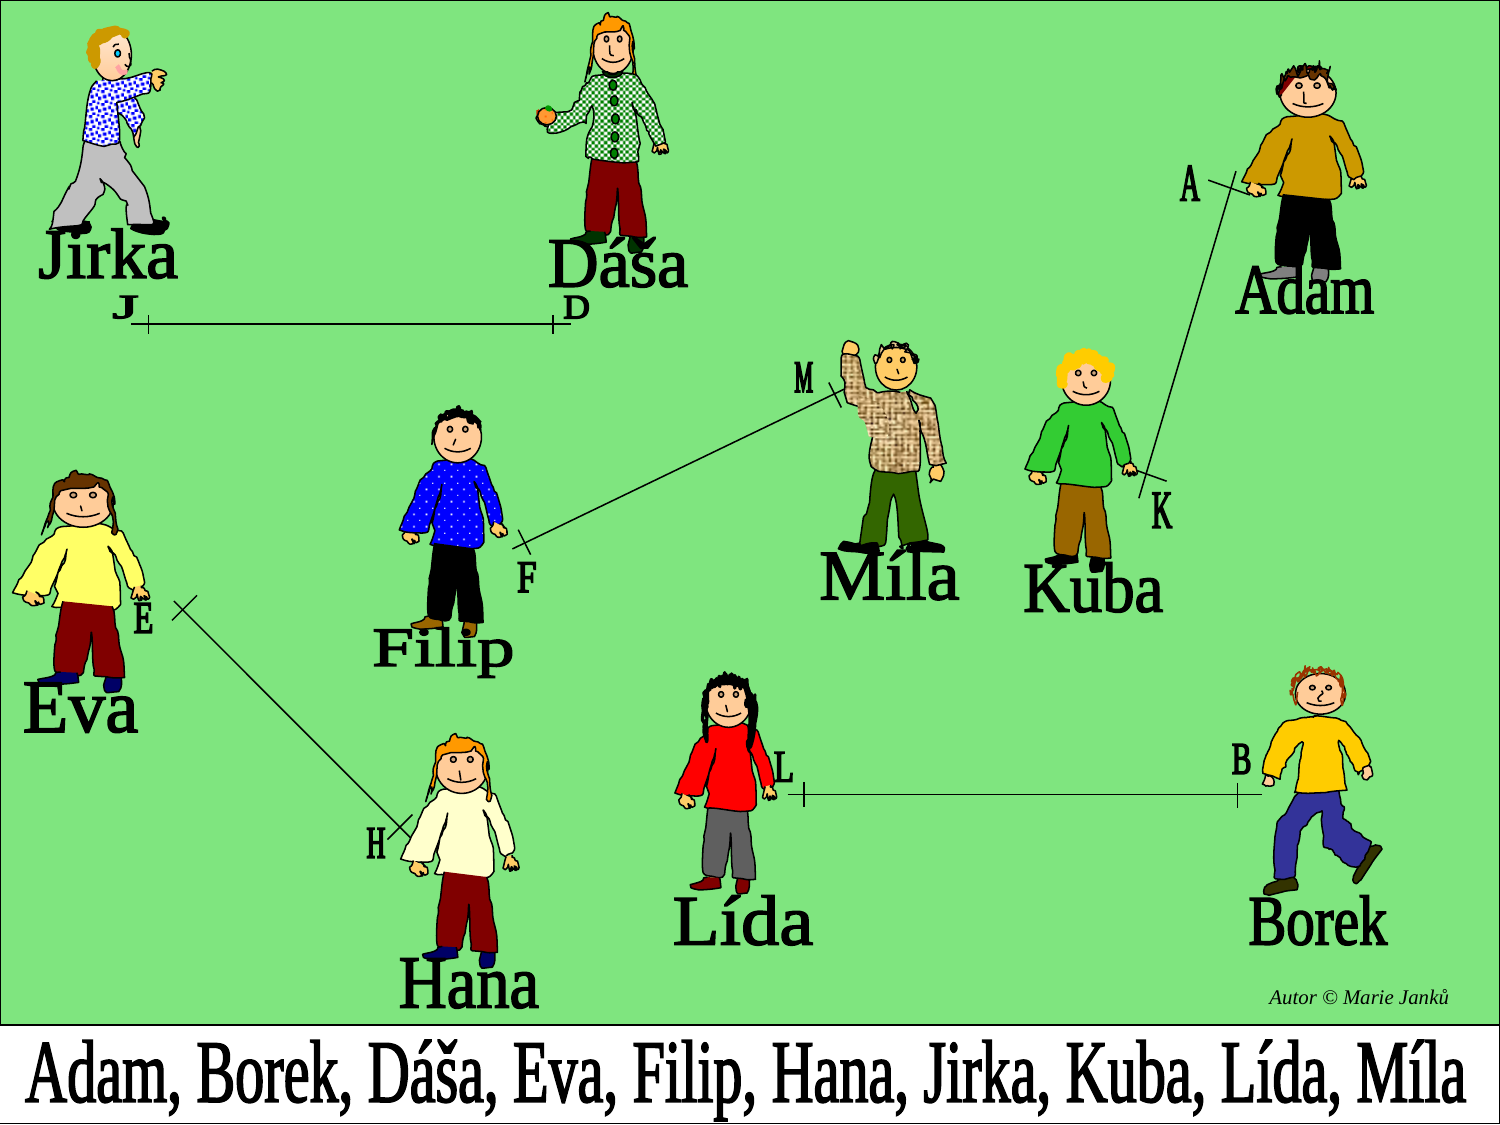

# Děti se přetahovaly
Dáša
Jirka
Adam
A
K
J
D
Míla
Kuba
M
F
Filip
Eva
E
H
Borek
Lída
Hana
B
L
Autor © Marie Janků
Adam, Borek, Dáša, Eva, Filip, Hana, Jirka, Kuba, Lída, Míla